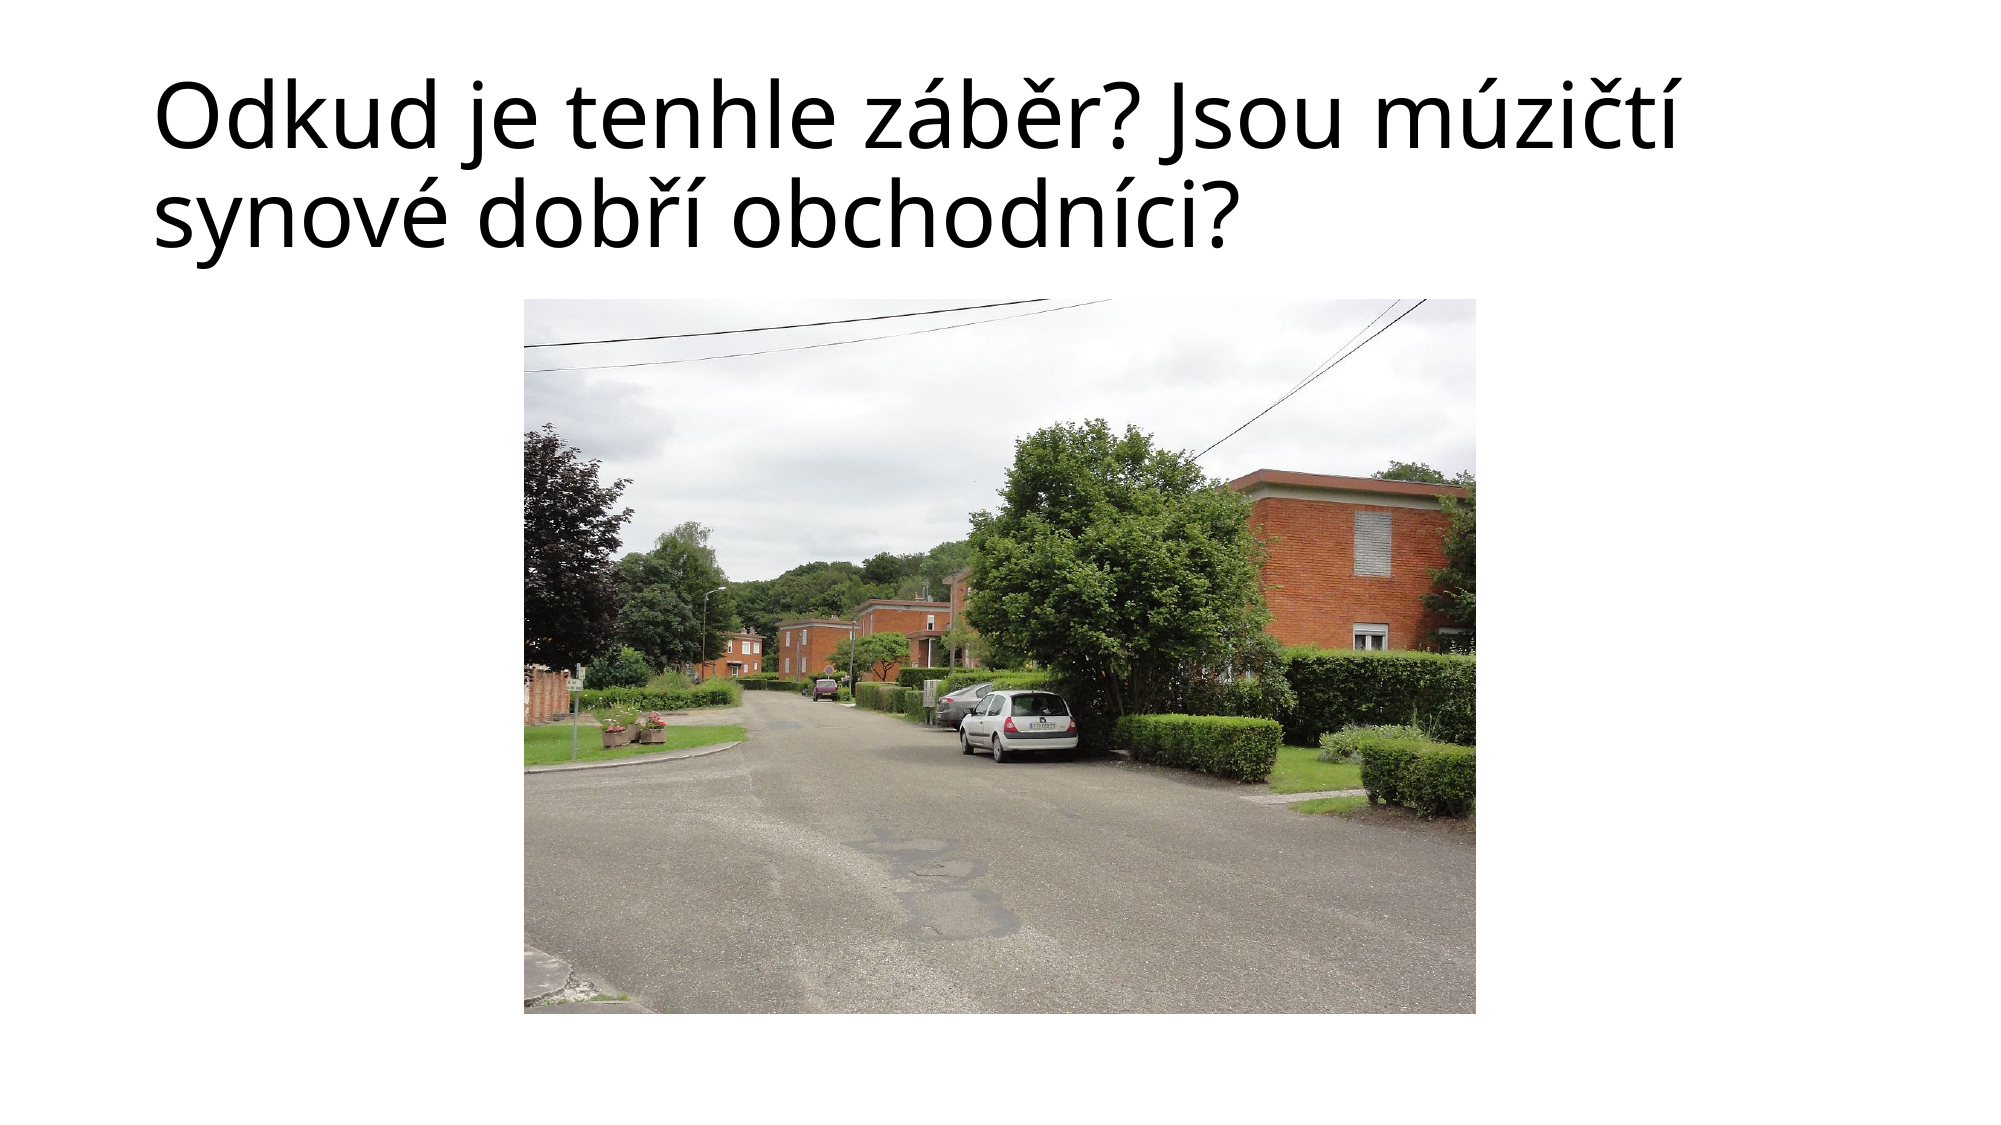

# Odkud je tenhle záběr? Jsou múzičtí synové dobří obchodníci?